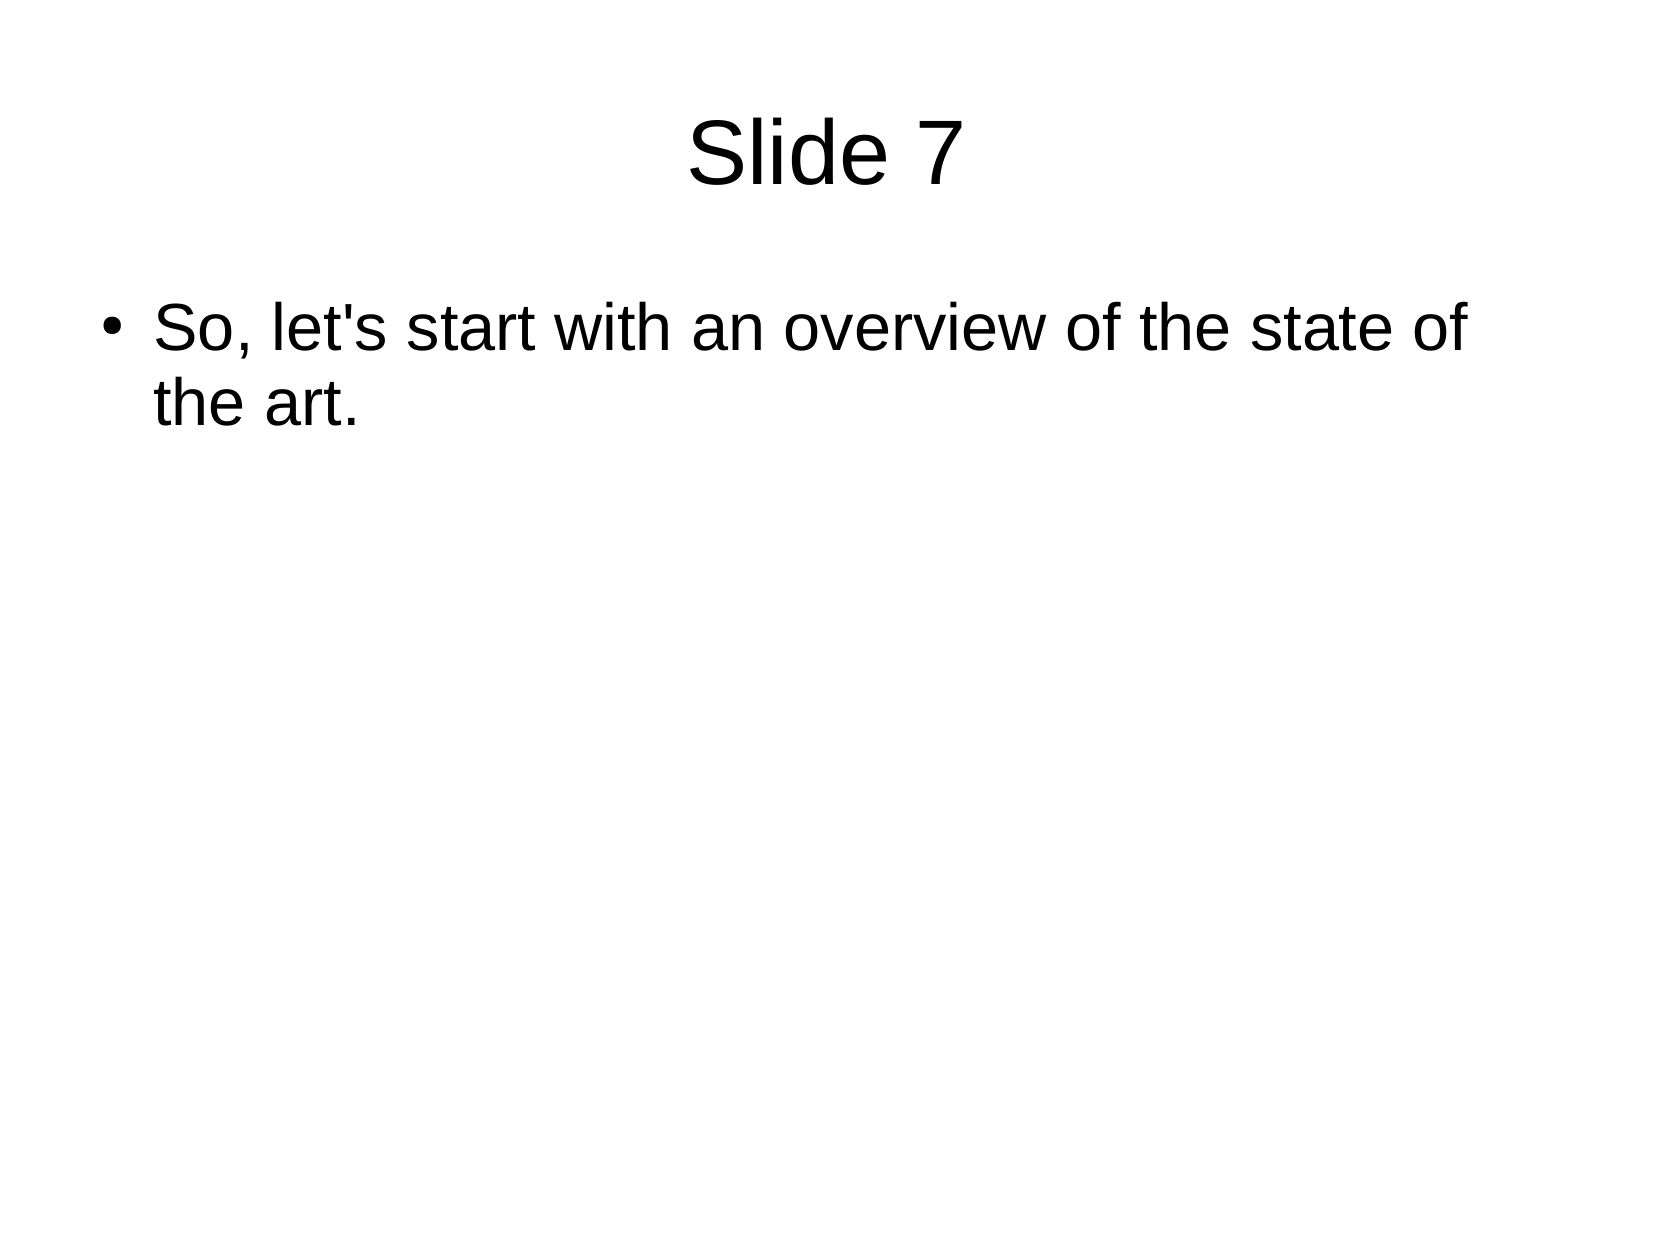

# Slide 7
So, let's start with an overview of the state of the art.